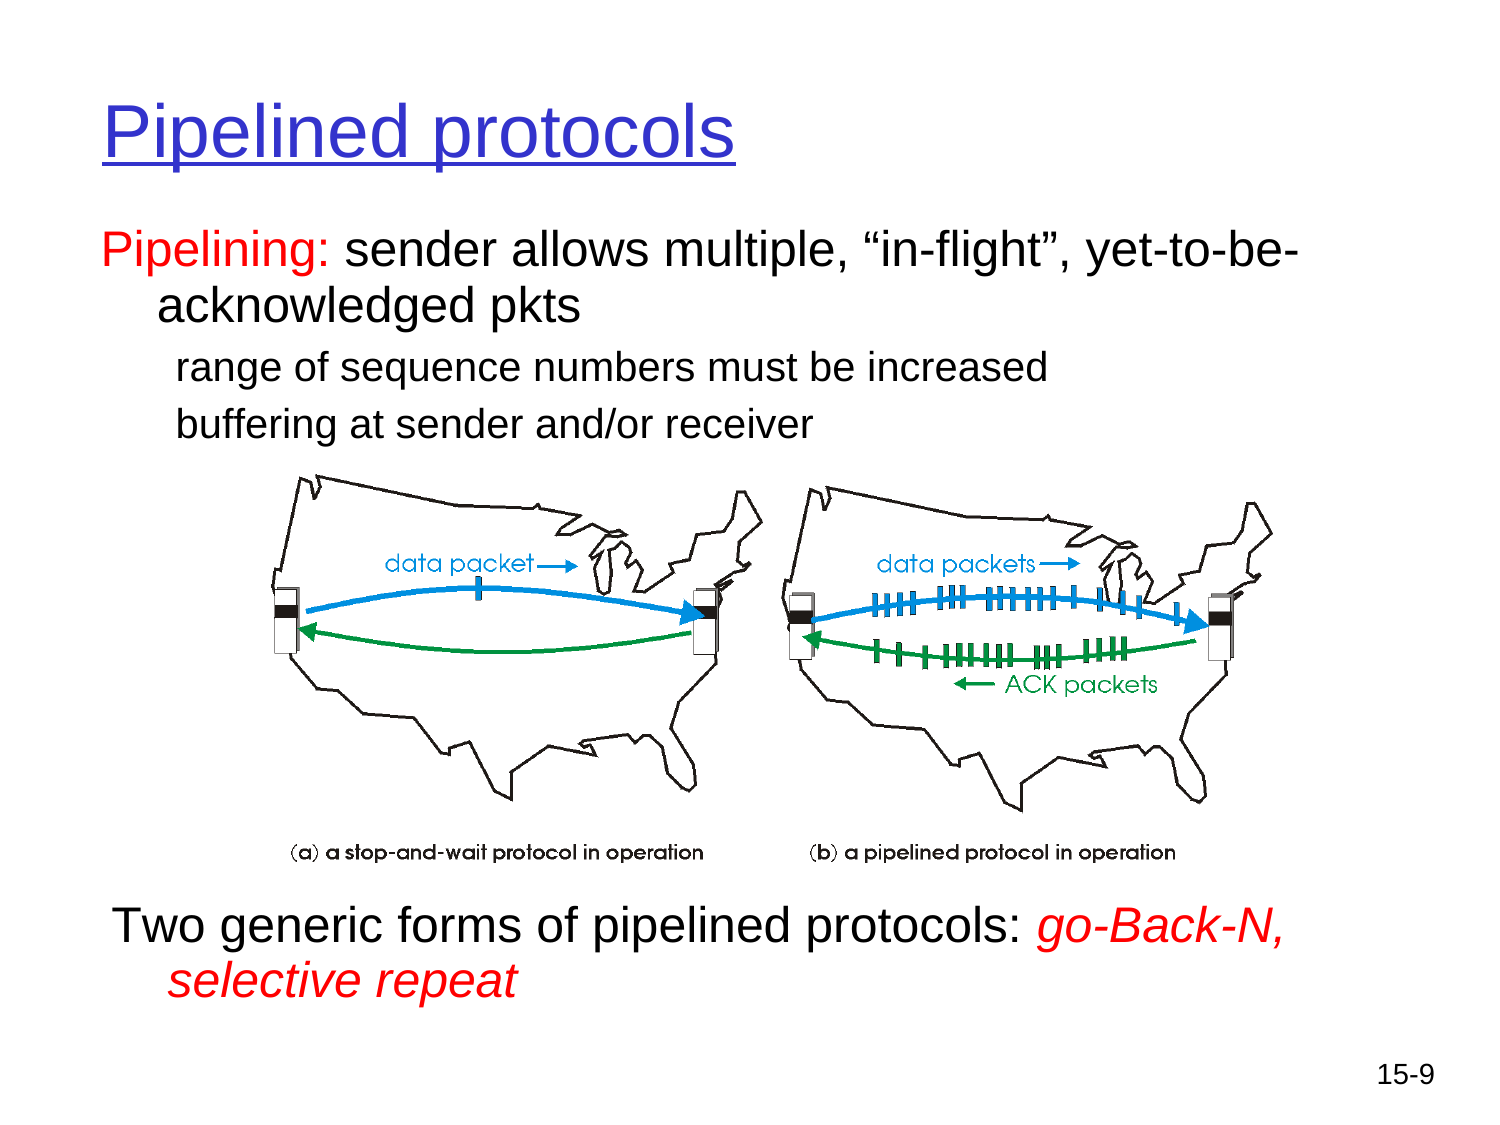

# Pipelined protocols
Pipelining: sender allows multiple, “in-flight”, yet-to-be-acknowledged pkts
range of sequence numbers must be increased
buffering at sender and/or receiver
Two generic forms of pipelined protocols: go-Back-N, selective repeat
9